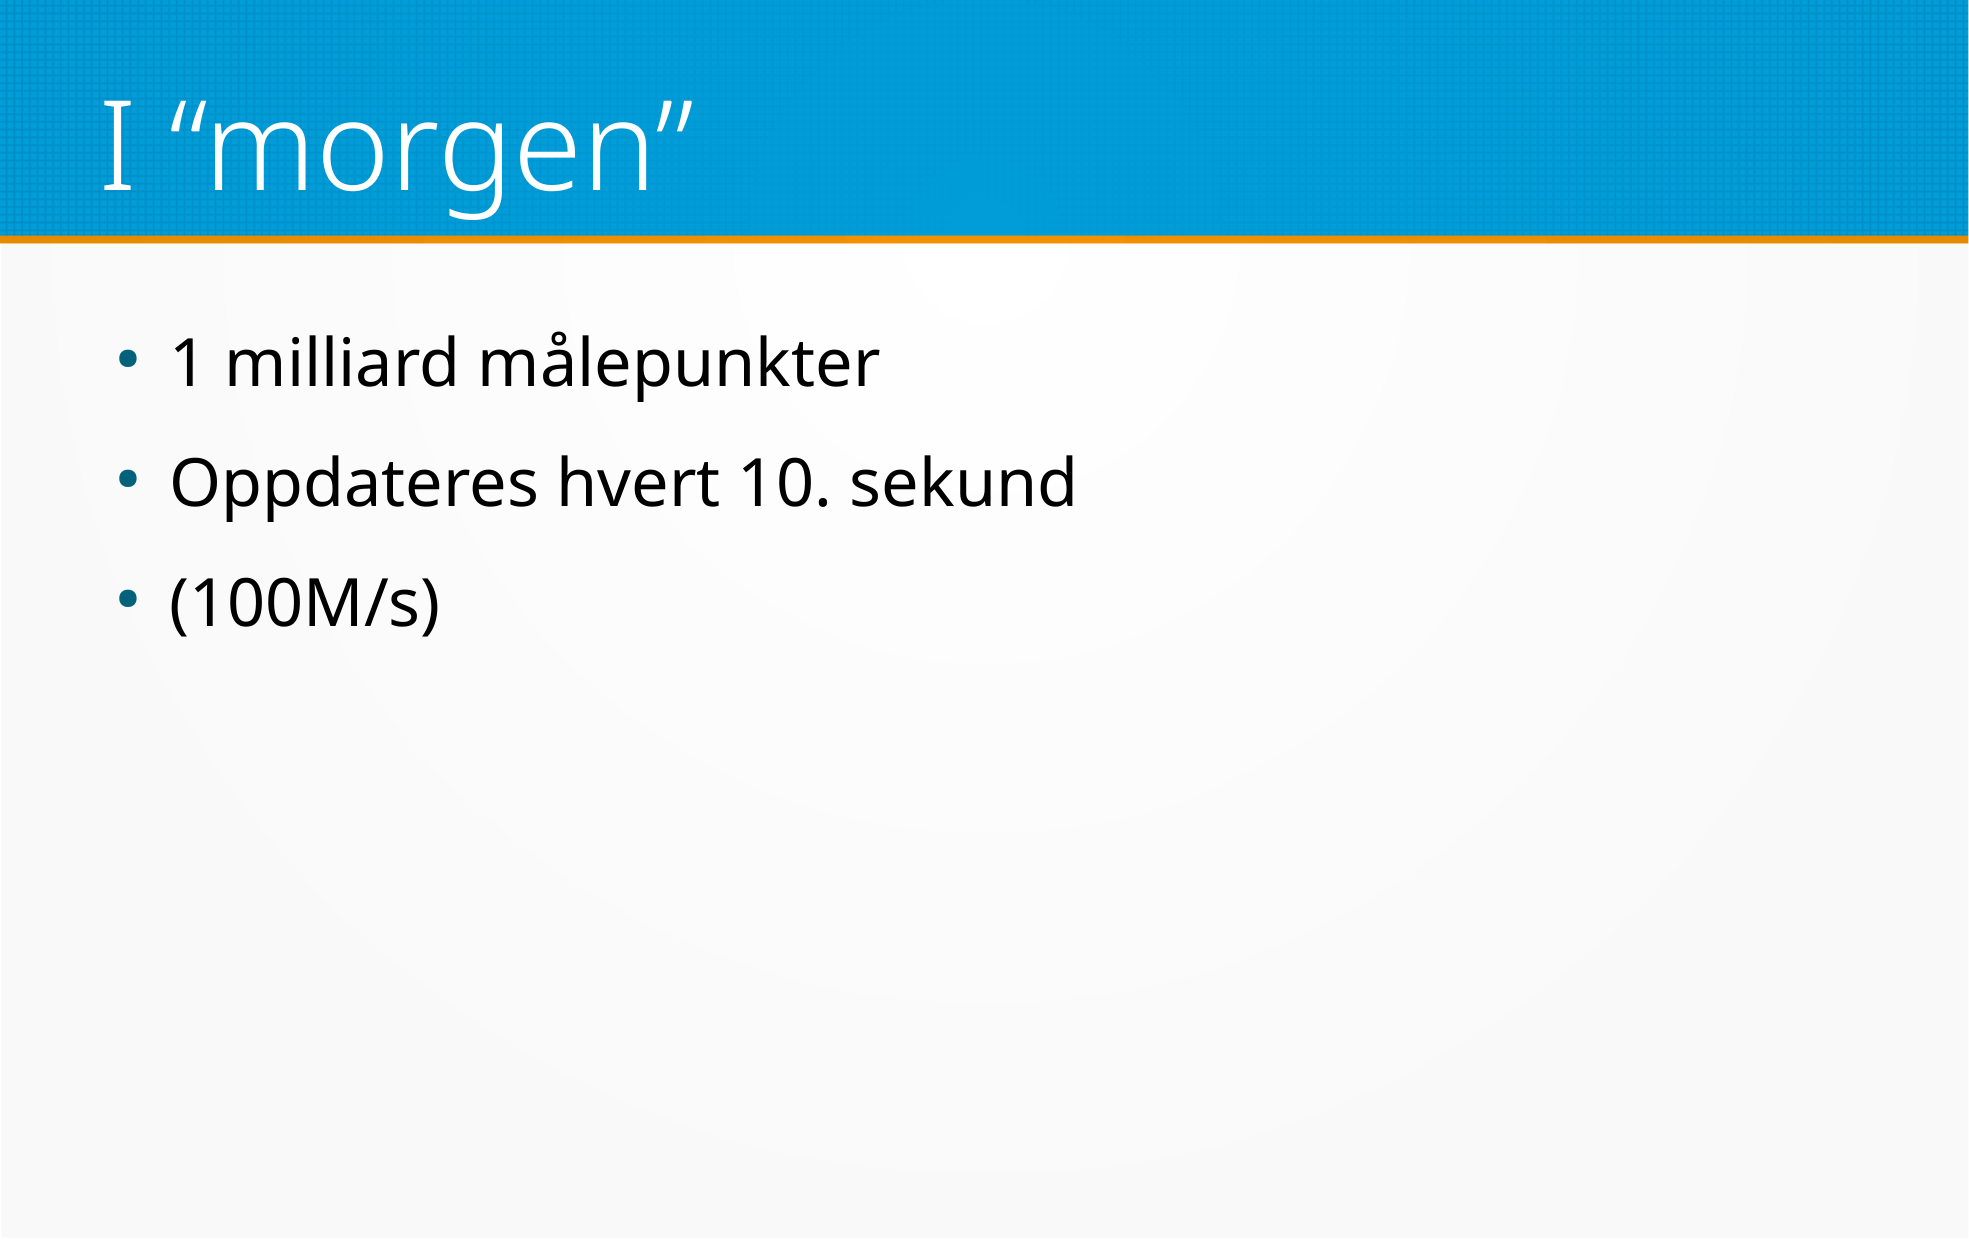

# I “morgen”
1 milliard målepunkter
Oppdateres hvert 10. sekund
(100M/s)